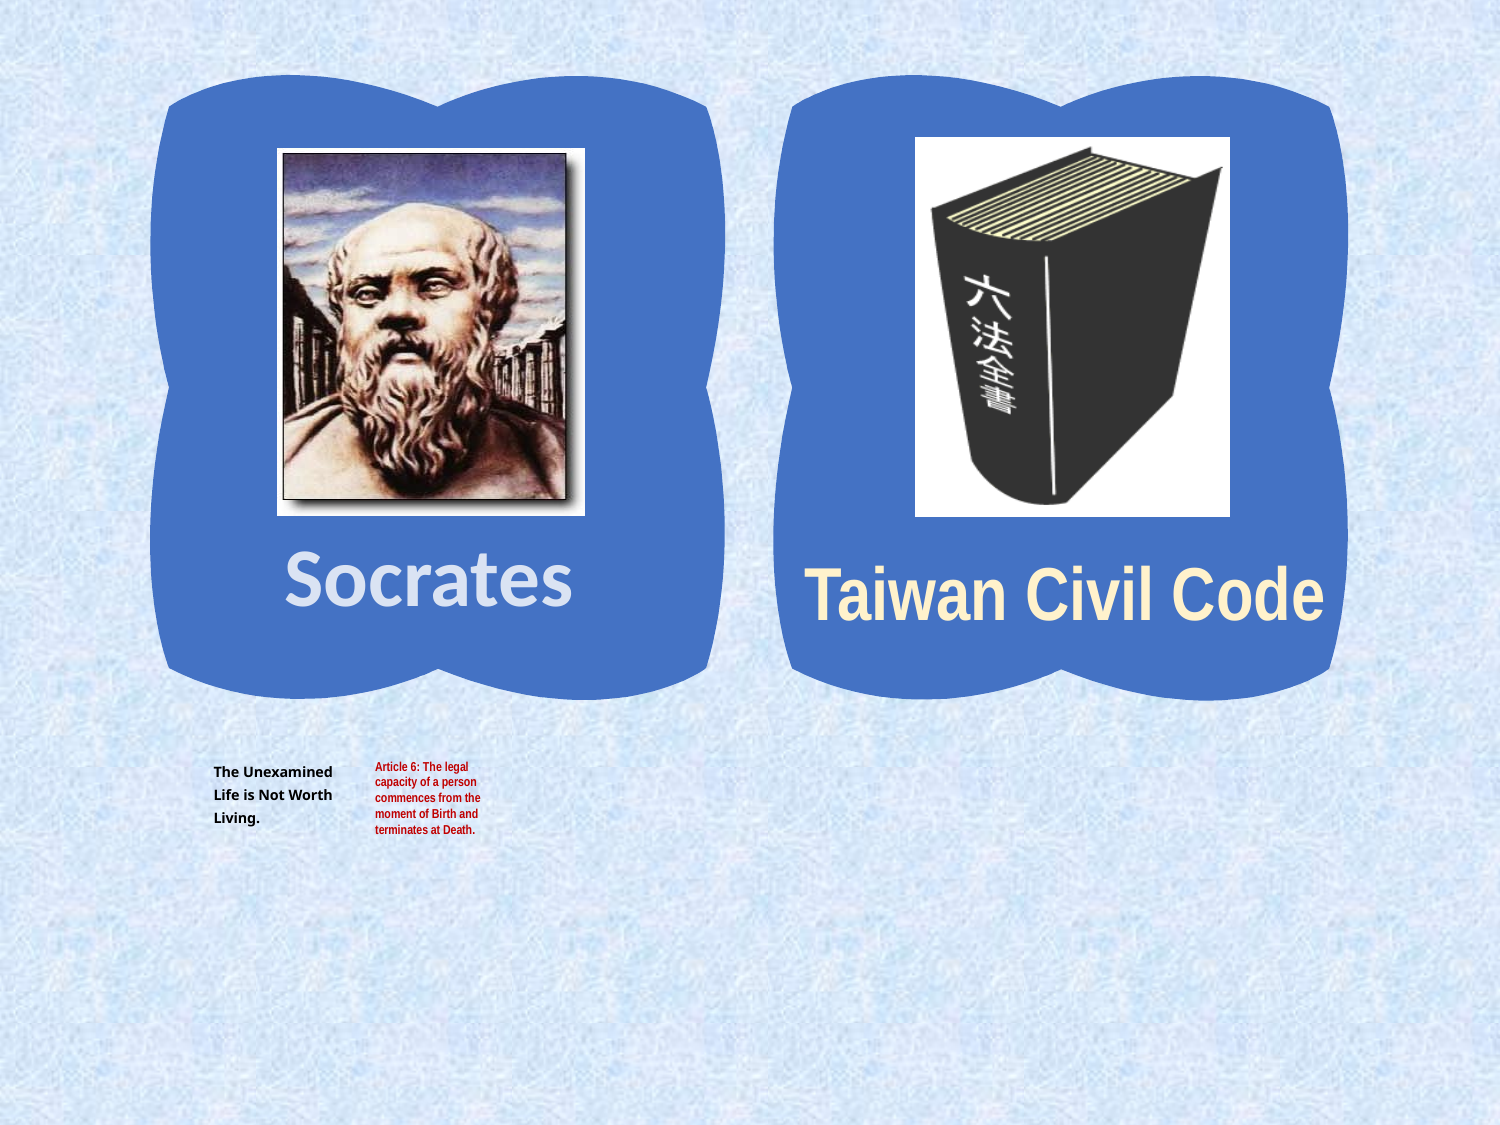

Socrates
Taiwan Civil Code
# The Unexamined Life is Not Worth Living.
Article 6: The legal capacity of a person commences from the moment of Birth and terminates at Death.